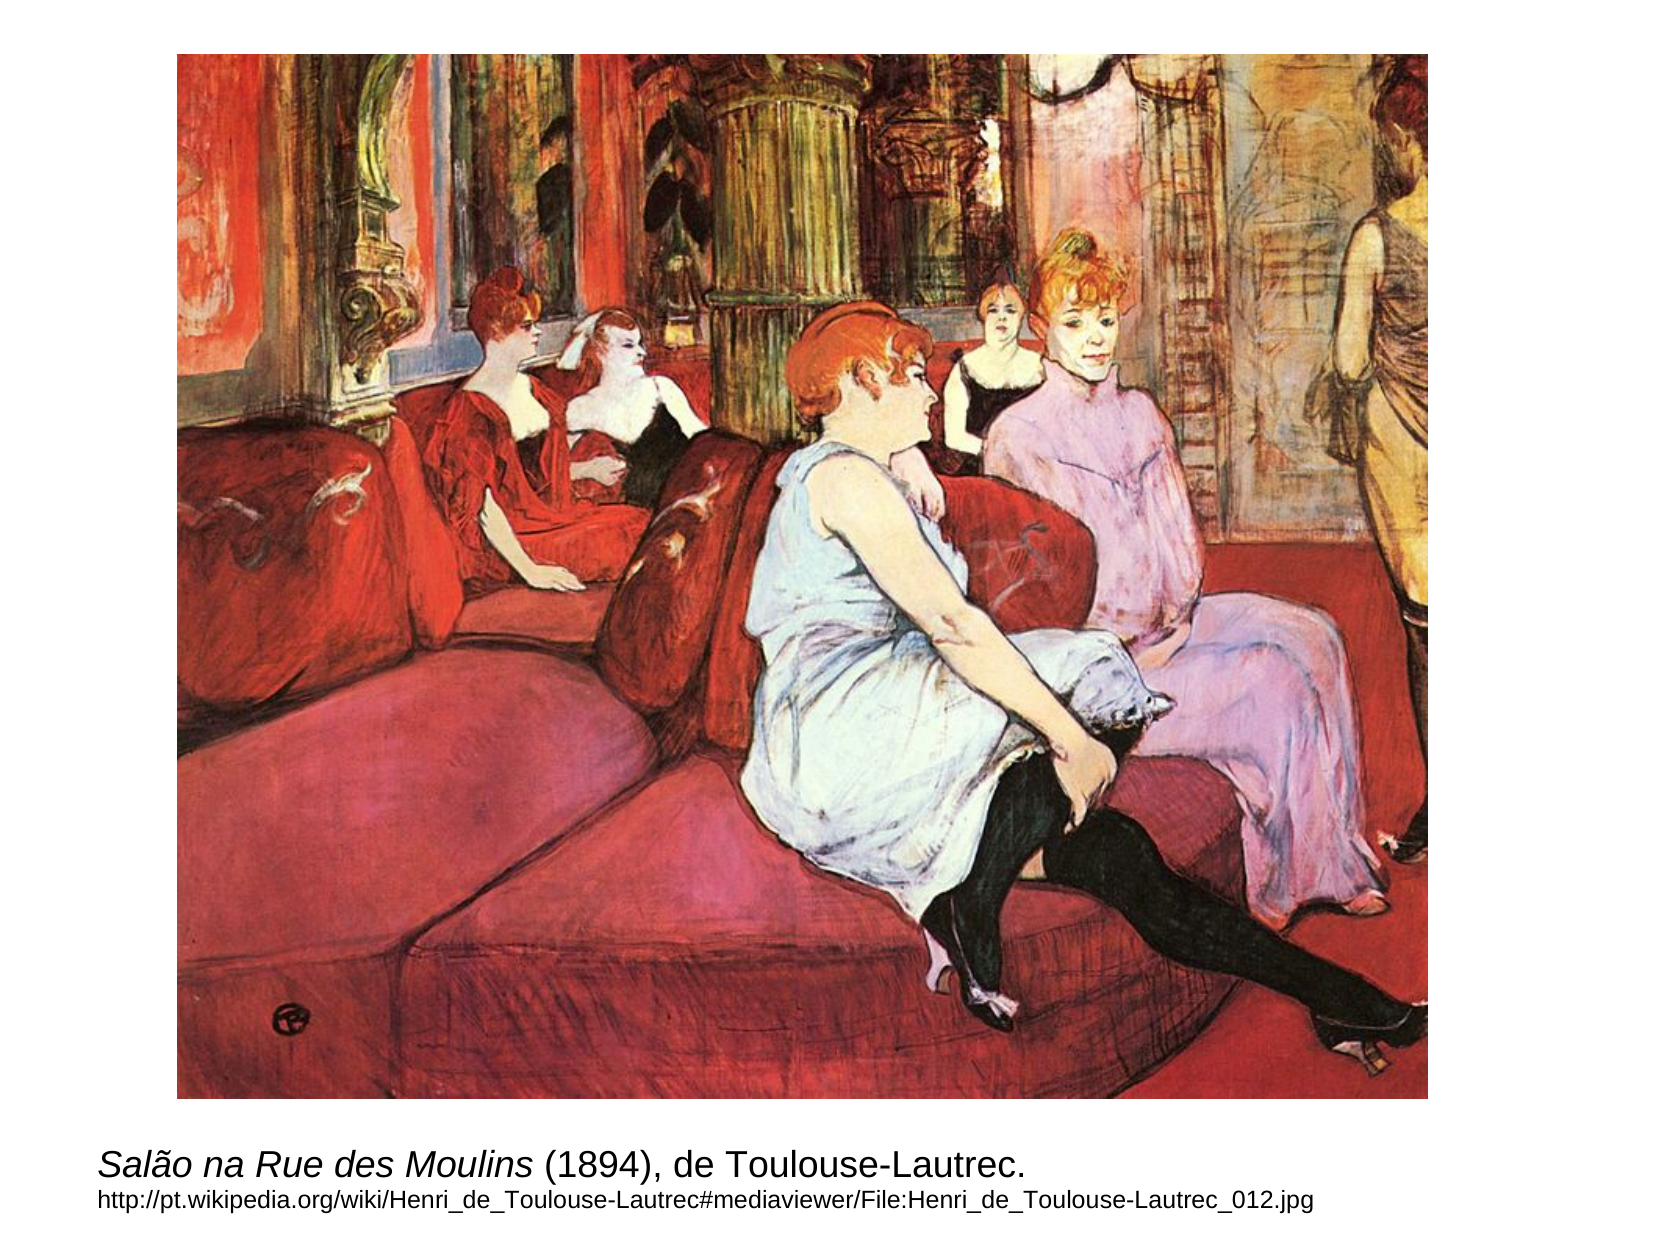

#
Salão na Rue des Moulins (1894), de Toulouse-Lautrec.
http://pt.wikipedia.org/wiki/Henri_de_Toulouse-Lautrec#mediaviewer/File:Henri_de_Toulouse-Lautrec_012.jpg